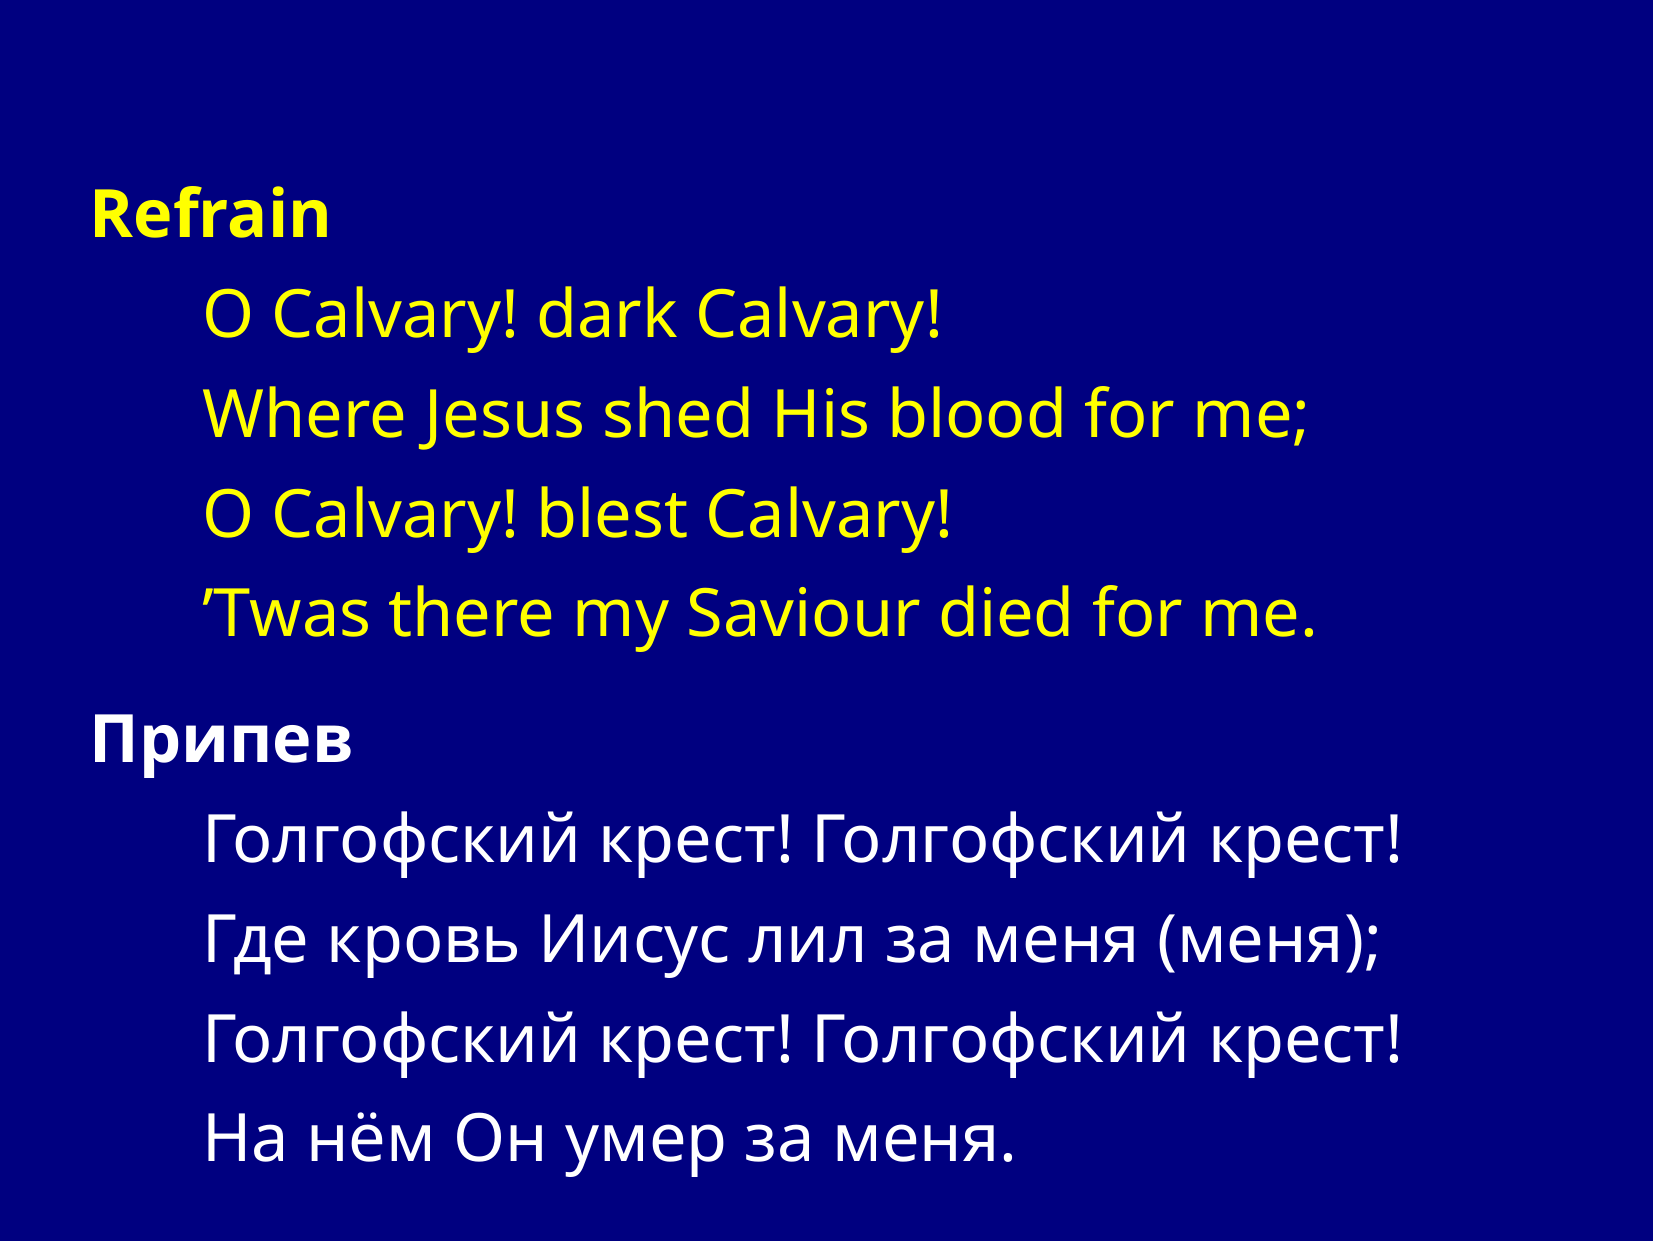

Refrain
	O Calvary! dark Calvary!
	Where Jesus shed His blood for me;
	O Calvary! blest Calvary!
	’Twas there my Saviour died for me.
Припев
	Голгофский крест! Голгофский крест!
	Где кровь Иисус лил за меня (меня);
	Голгофский крест! Голгофский крест!
	На нём Он умер за меня.